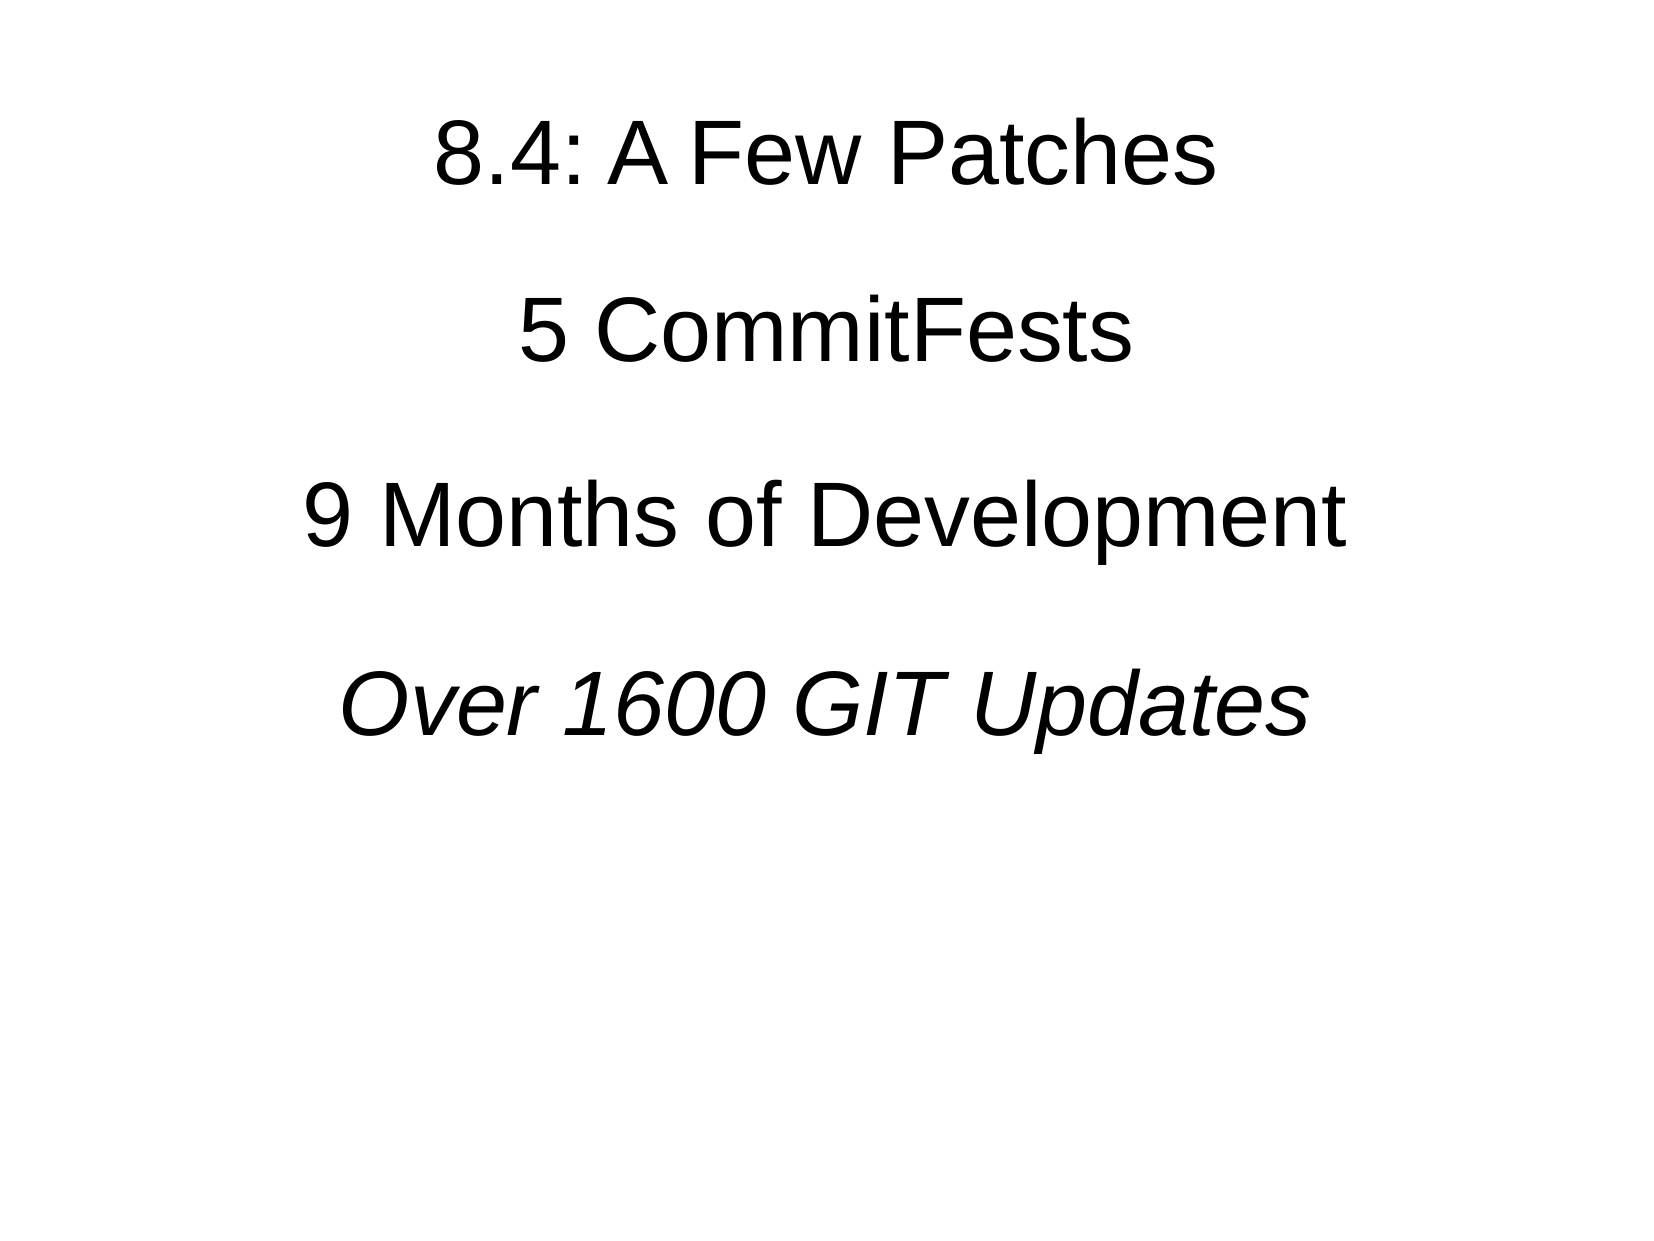

# 8.4: A Few Patches
5 CommitFests
9 Months of Development
Over 1600 GIT Updates